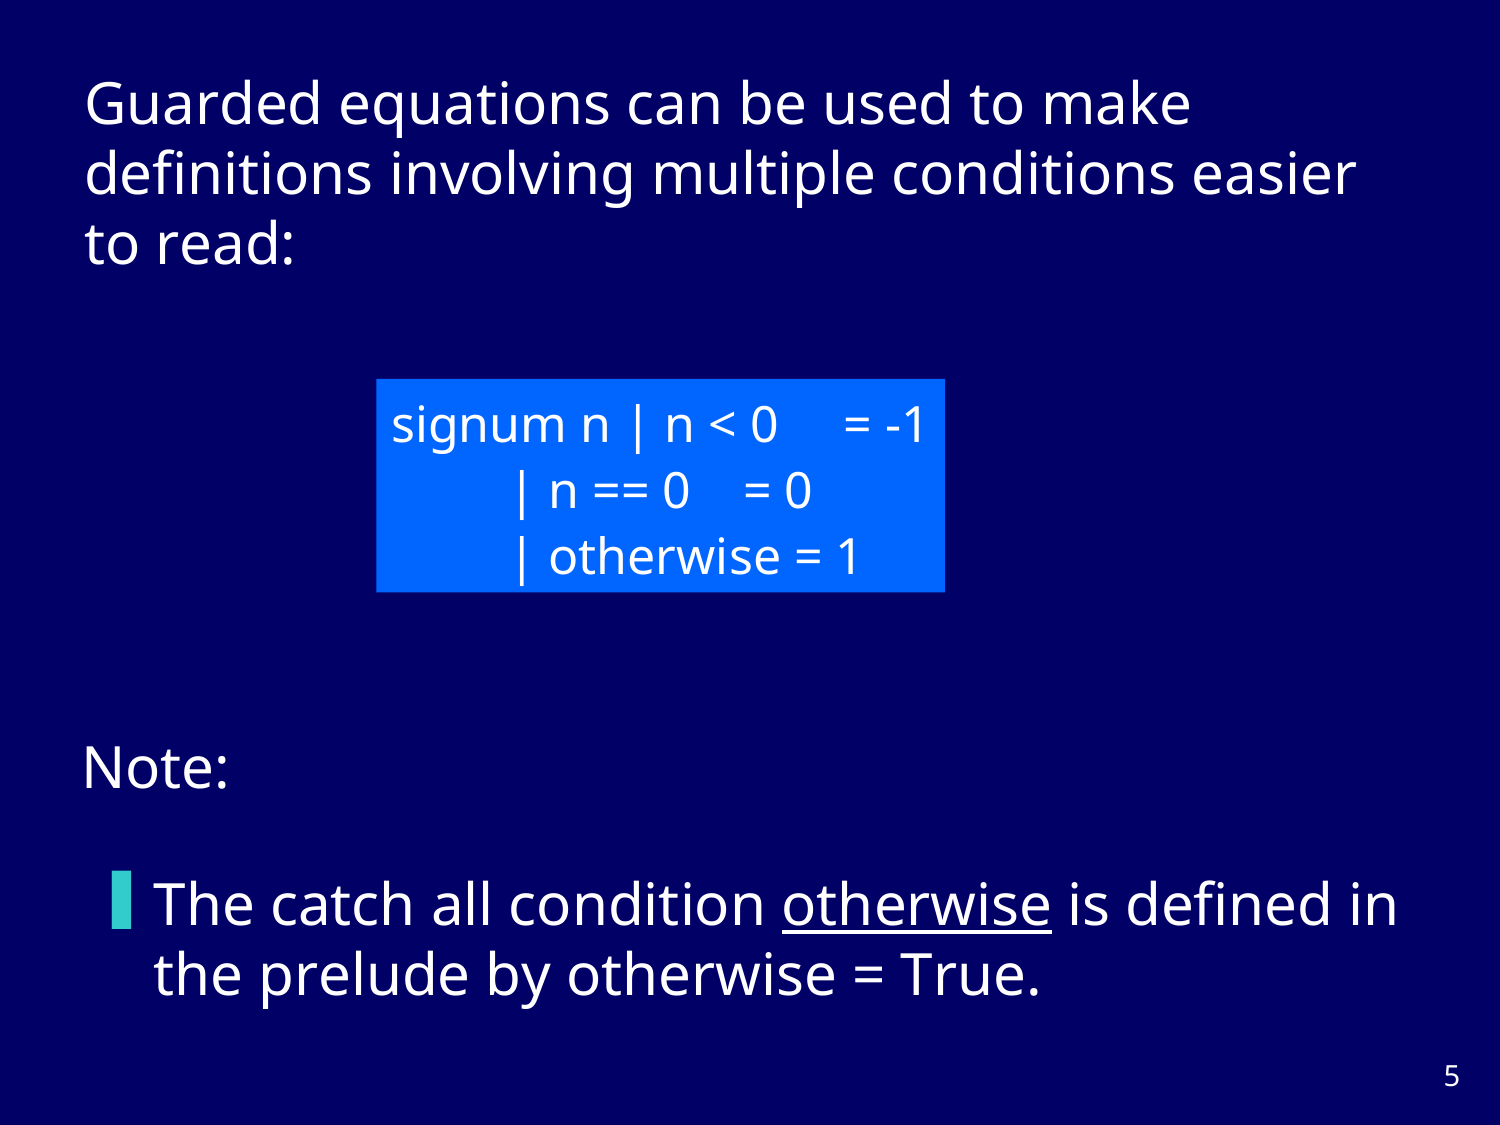

Guarded equations can be used to make definitions involving multiple conditions easier to read:
signum n | n < 0 = -1
 | n == 0 = 0
 | otherwise = 1
Note:
The catch all condition otherwise is defined in the prelude by otherwise = True.